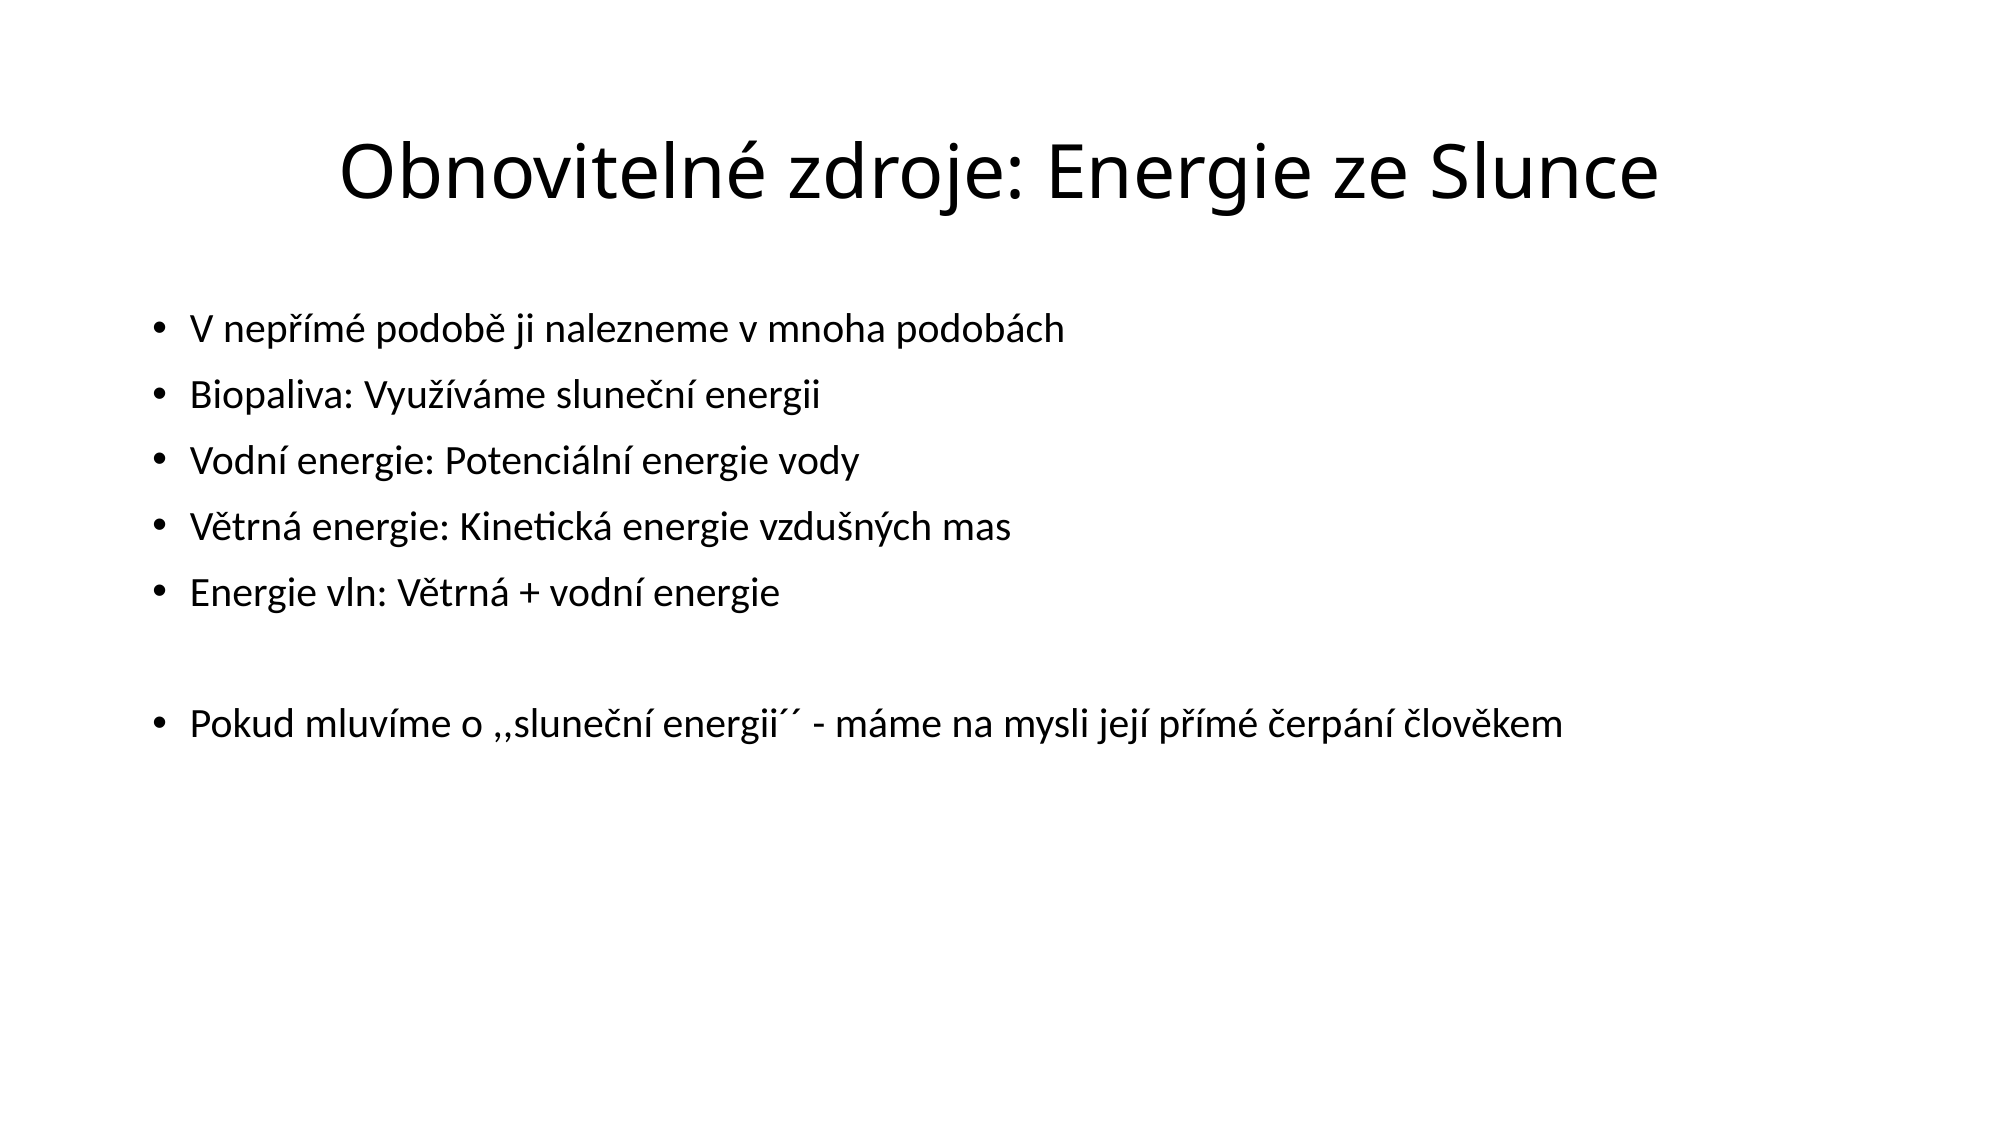

# Obnovitelné zdroje: Energie ze Slunce
V nepřímé podobě ji nalezneme v mnoha podobách
Biopaliva: Využíváme sluneční energii
Vodní energie: Potenciální energie vody
Větrná energie: Kinetická energie vzdušných mas
Energie vln: Větrná + vodní energie
Pokud mluvíme o ,,sluneční energii´´ - máme na mysli její přímé čerpání člověkem